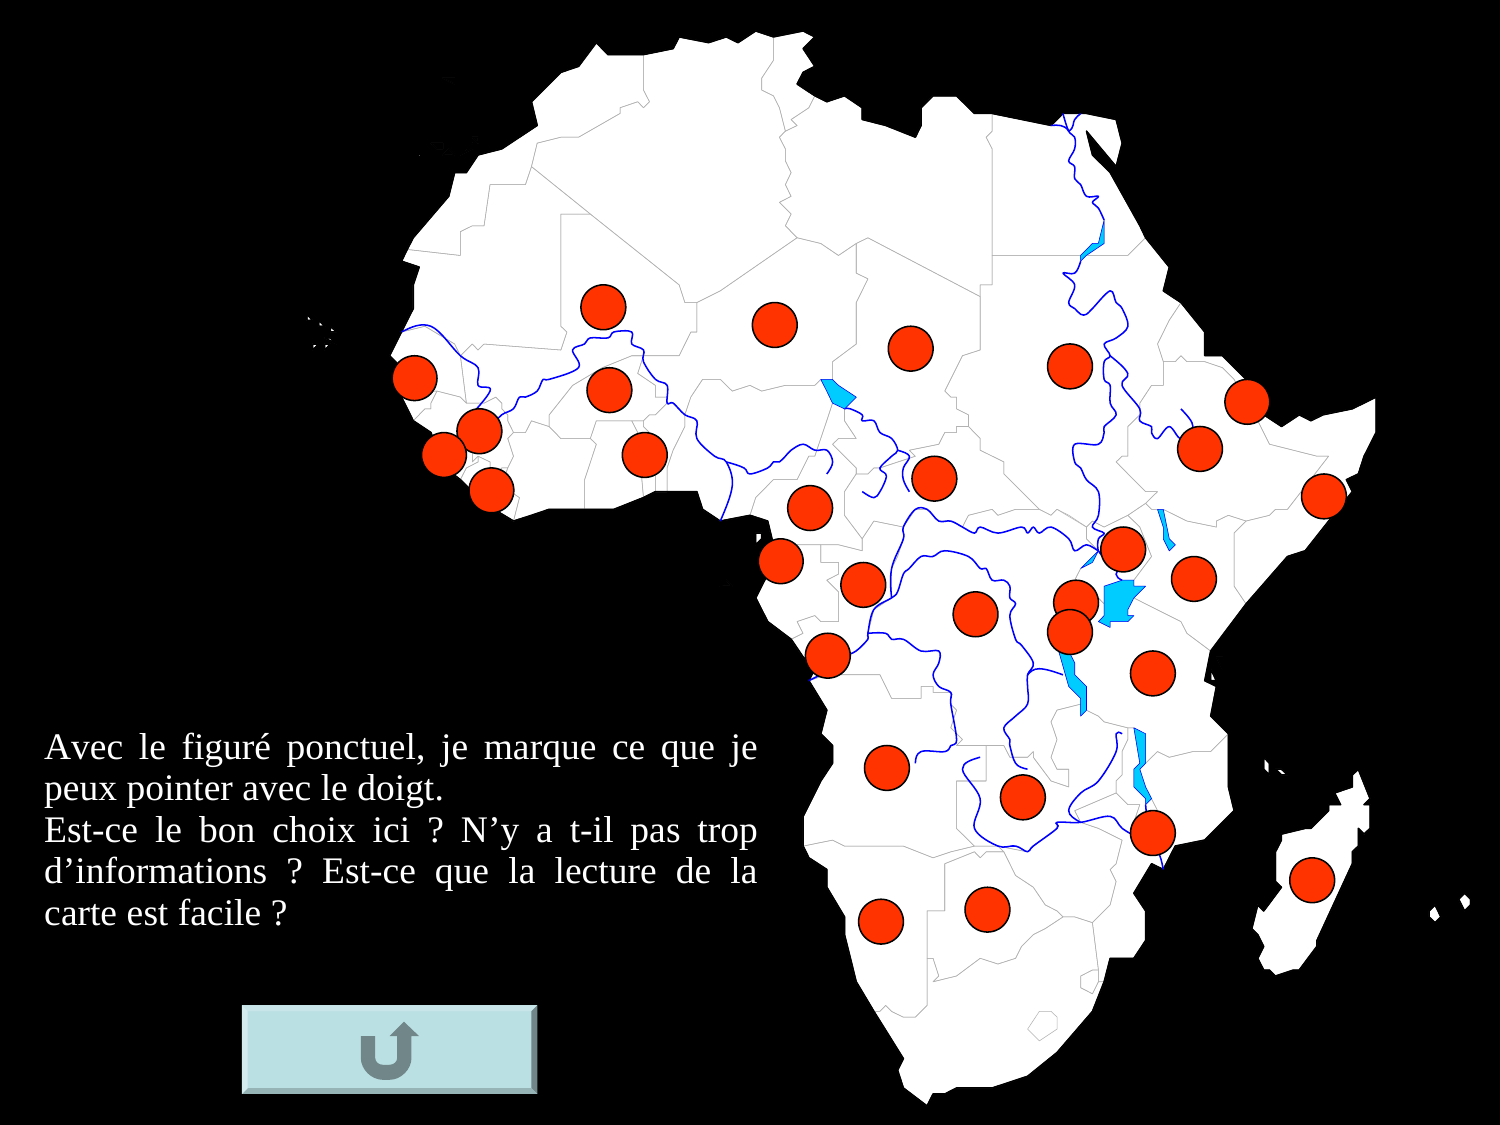

N
800 Km
Avec le figuré ponctuel, je marque ce que je peux pointer avec le doigt.
Est-ce le bon choix ici ? N’y a t-il pas trop d’informations ? Est-ce que la lecture de la carte est facile ?